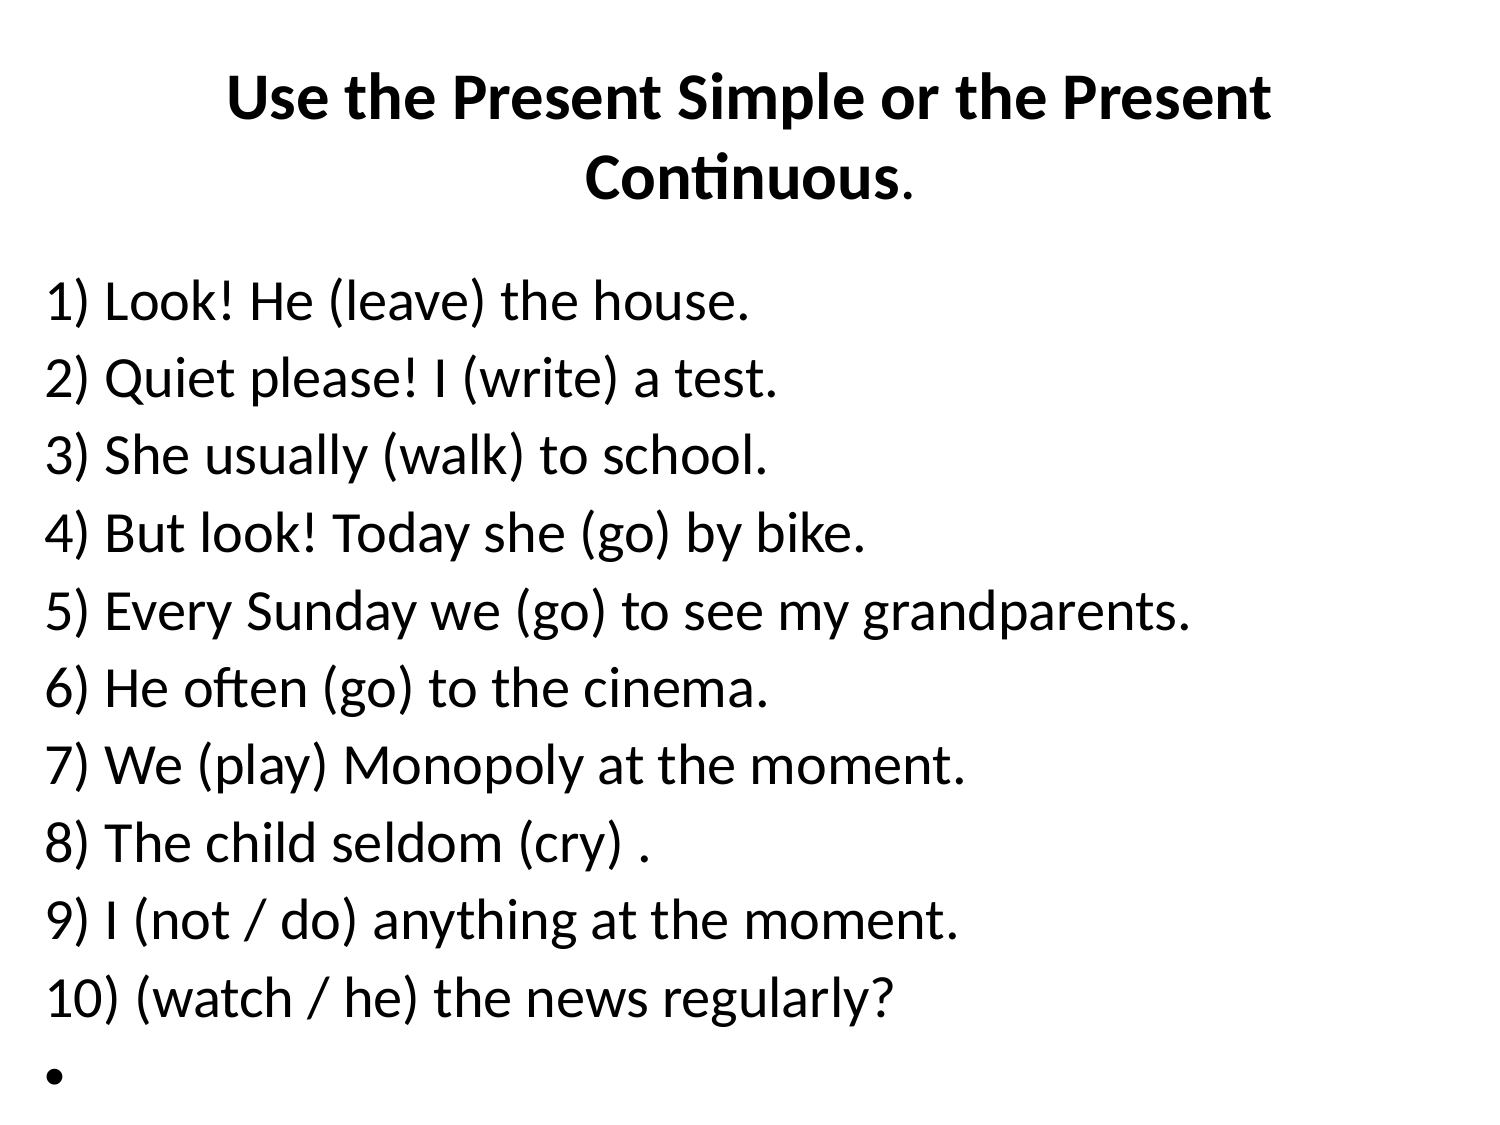

# Use the Present Simple or the Present Continuous.
1) Look! He (leave) the house.
2) Quiet please! I (write) a test.
3) She usually (walk) to school.
4) But look! Today she (go) by bike.
5) Every Sunday we (go) to see my grandparents.
6) He often (go) to the cinema.
7) We (play) Monopoly at the moment.
8) The child seldom (cry) .
9) I (not / do) anything at the moment.
10) (watch / he) the news regularly?